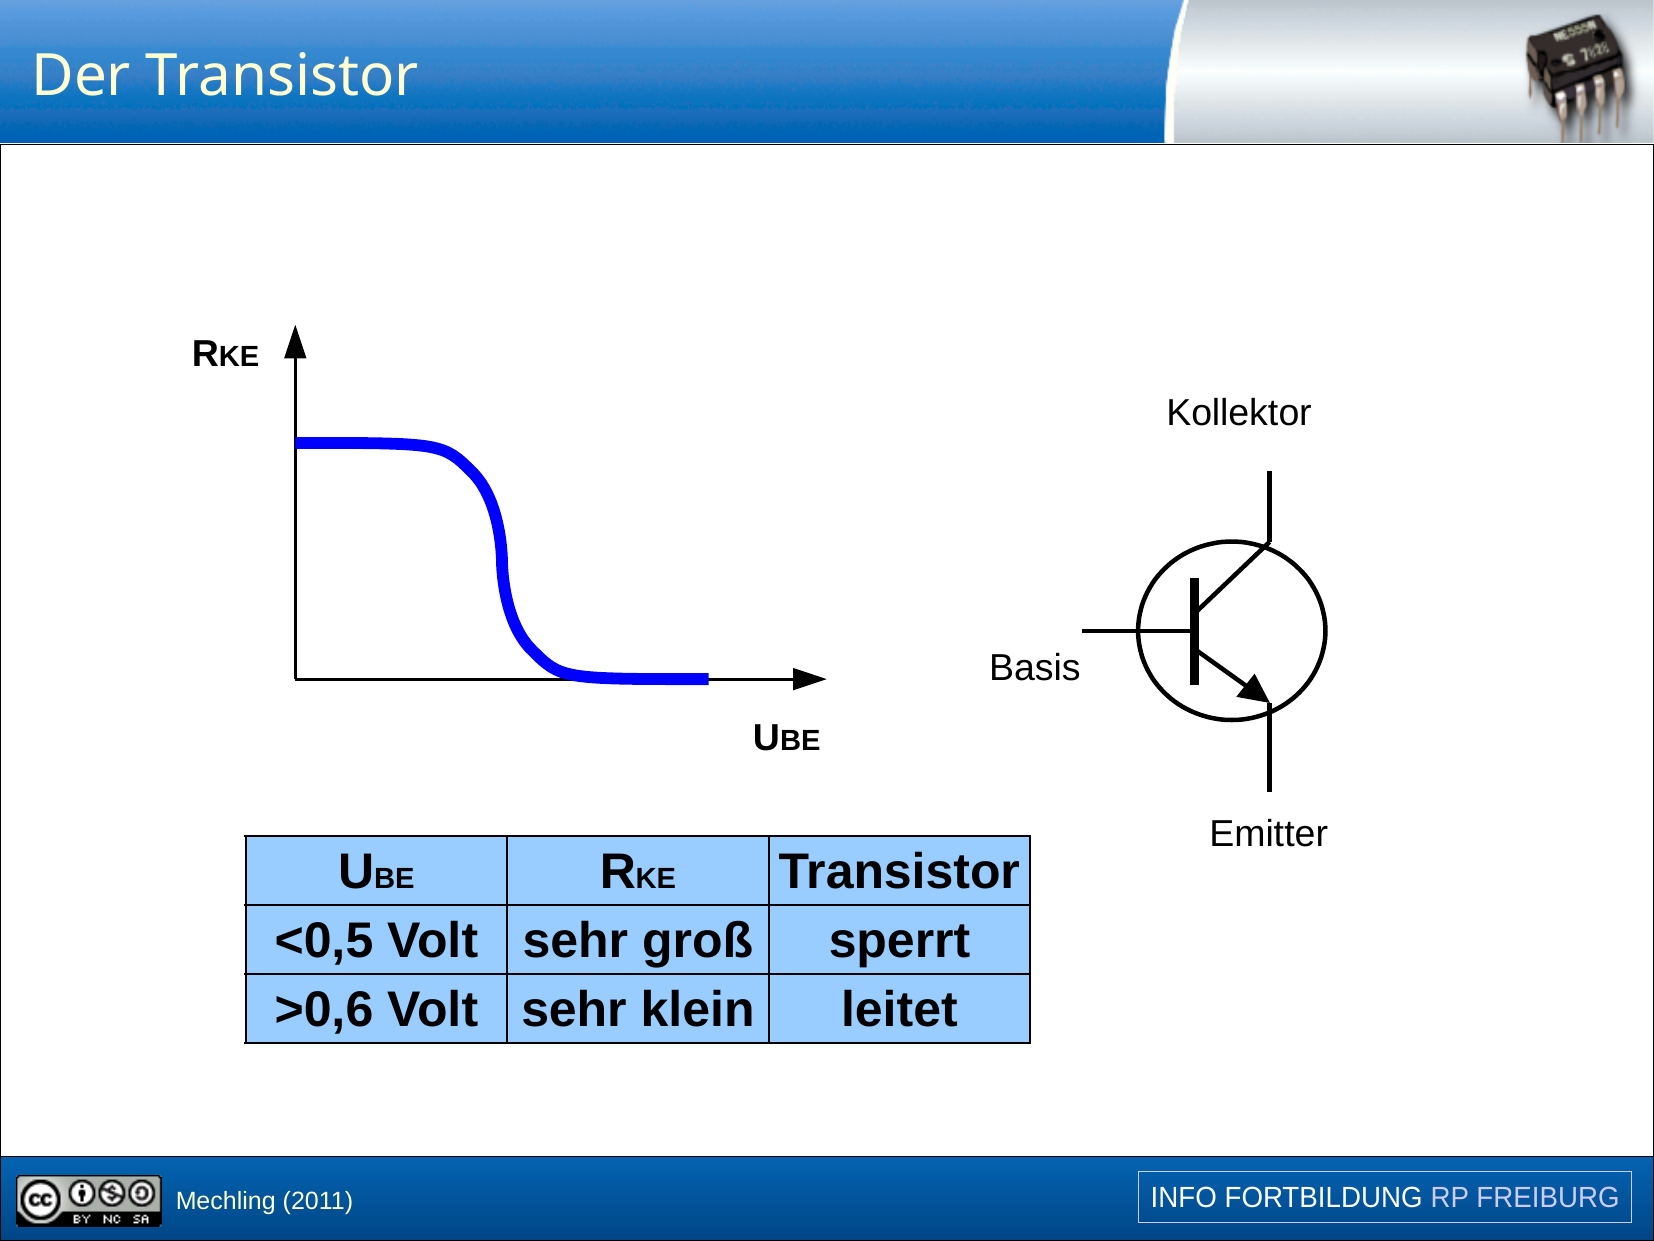

# Der Transistor
RKE
UBE
Kollektor
Basis
Emitter
| UBE | RKE | Transistor |
| --- | --- | --- |
| <0,5 Volt | sehr groß | sperrt |
| >0,6 Volt | sehr klein | leitet |